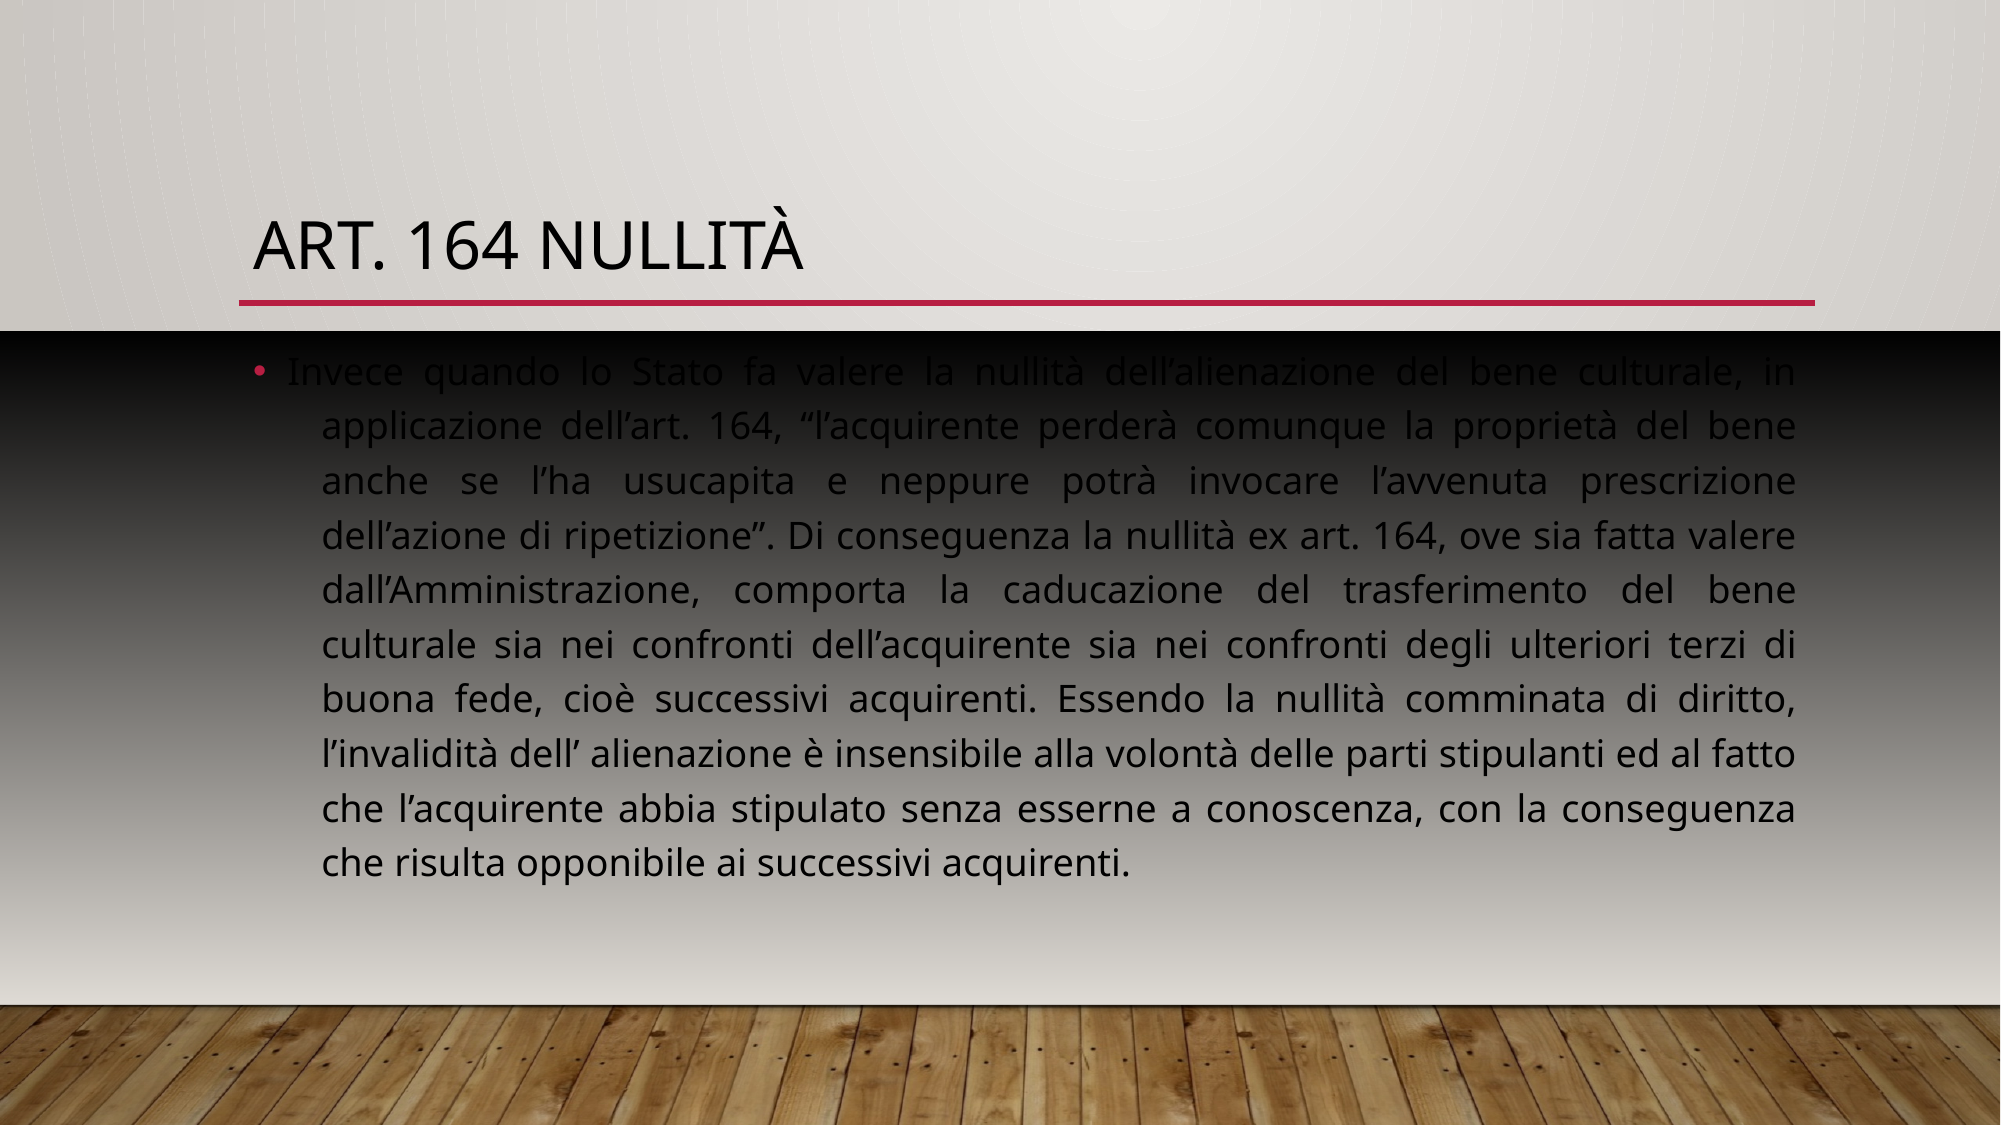

# Art. 164 nullità
Invece quando lo Stato fa valere la nullità dell’alienazione del bene culturale, in applicazione dell’art. 164, “l’acquirente perderà comunque la proprietà del bene anche se l’ha usucapita e neppure potrà invocare l’avvenuta prescrizione dell’azione di ripetizione”. Di conseguenza la nullità ex art. 164, ove sia fatta valere dall’Amministrazione, comporta la caducazione del trasferimento del bene culturale sia nei confronti dell’acquirente sia nei confronti degli ulteriori terzi di buona fede, cioè successivi acquirenti. Essendo la nullità comminata di diritto, l’invalidità dell’ alienazione è insensibile alla volontà delle parti stipulanti ed al fatto che l’acquirente abbia stipulato senza esserne a conoscenza, con la conseguenza che risulta opponibile ai successivi acquirenti.